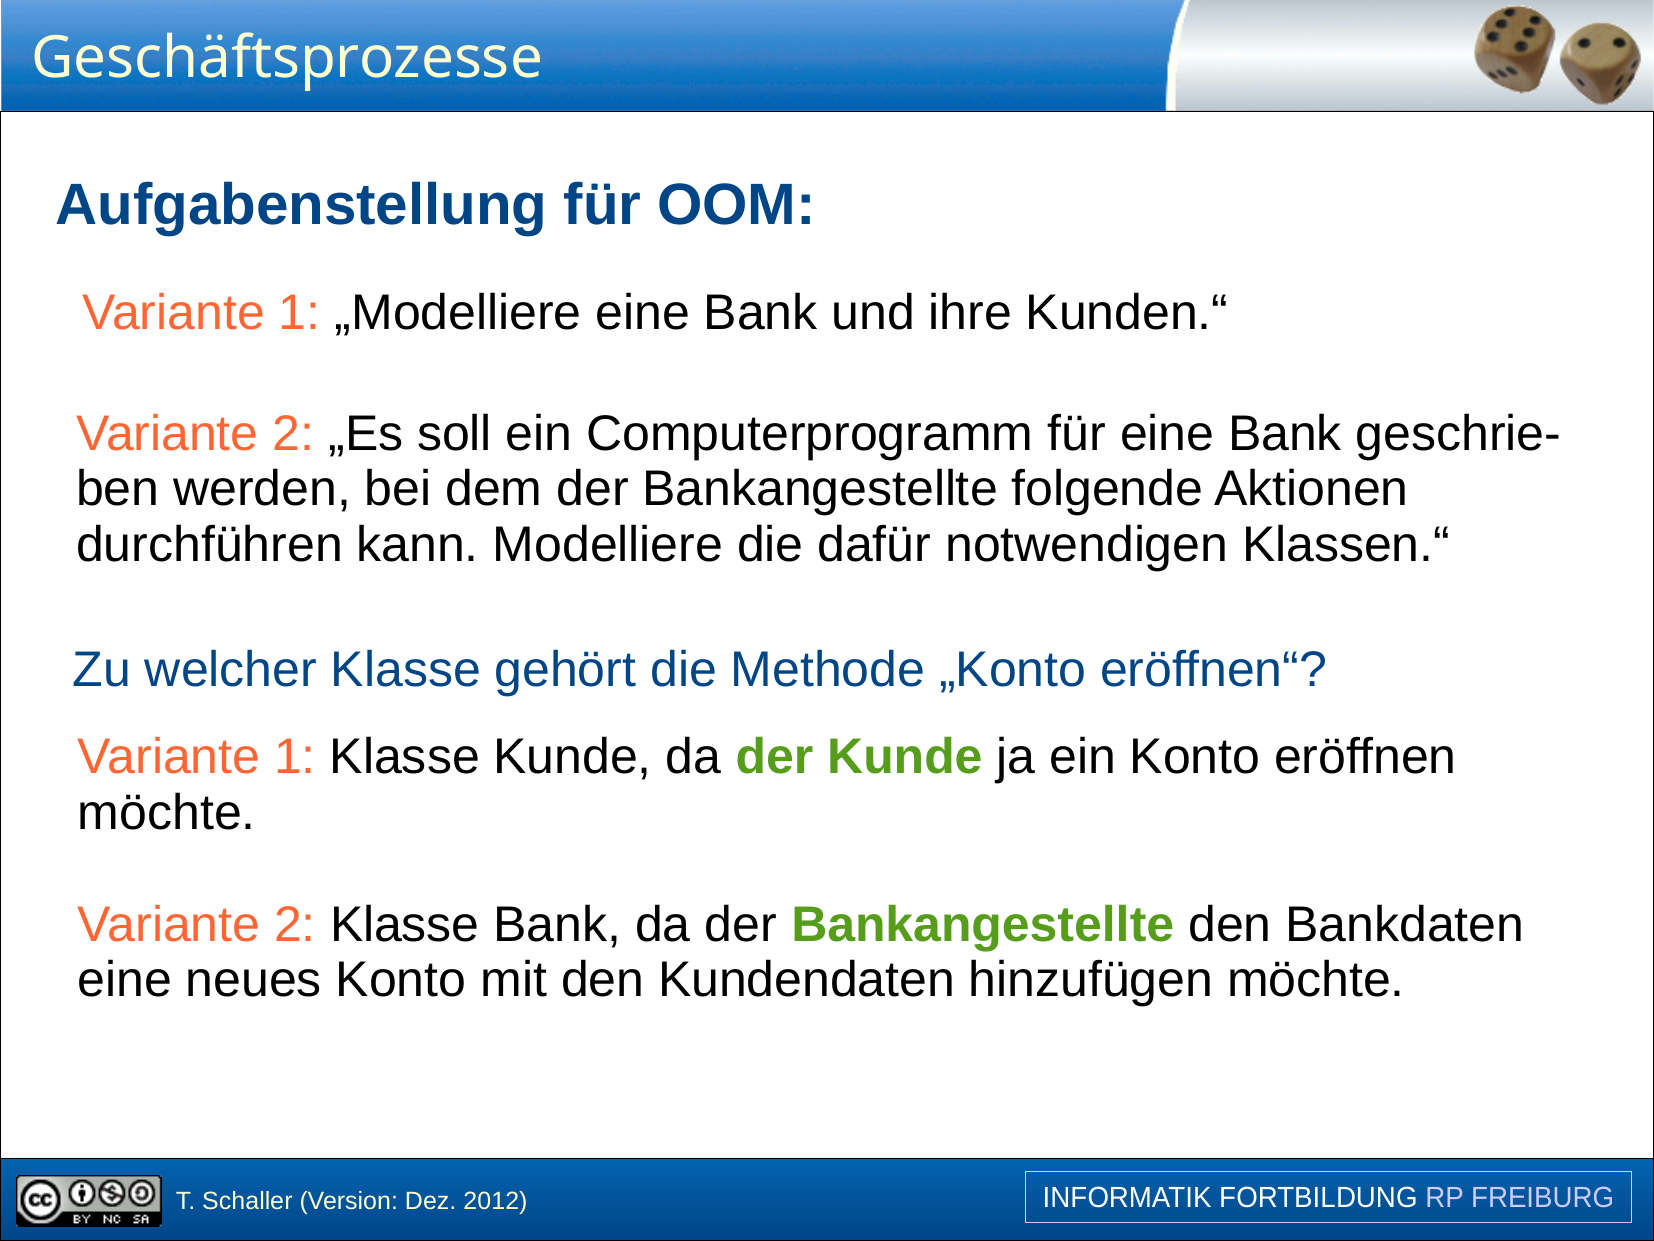

# Geschäftsprozesse
Aufgabenstellung für OOM:
Variante 1: „Modelliere eine Bank und ihre Kunden.“
Variante 2: „Es soll ein Computerprogramm für eine Bank geschrie-ben werden, bei dem der Bankangestellte folgende Aktionen durchführen kann. Modelliere die dafür notwendigen Klassen.“
Zu welcher Klasse gehört die Methode „Konto eröffnen“?
Variante 1: Klasse Kunde, da der Kunde ja ein Konto eröffnen möchte
Variante 2: Klasse Bank, da der Bankangestellte den Bankdaten eine neues Konto mit den Kundendaten hinzufügen möchte.
Variante 1: Klasse Kunde, da der Kunde ja ein Konto eröffnen möchte.
Variante 2: Klasse Bank, da der Bankangestellte den Bankdaten eine neues Konto mit den Kundendaten hinzufügen möchte.
2